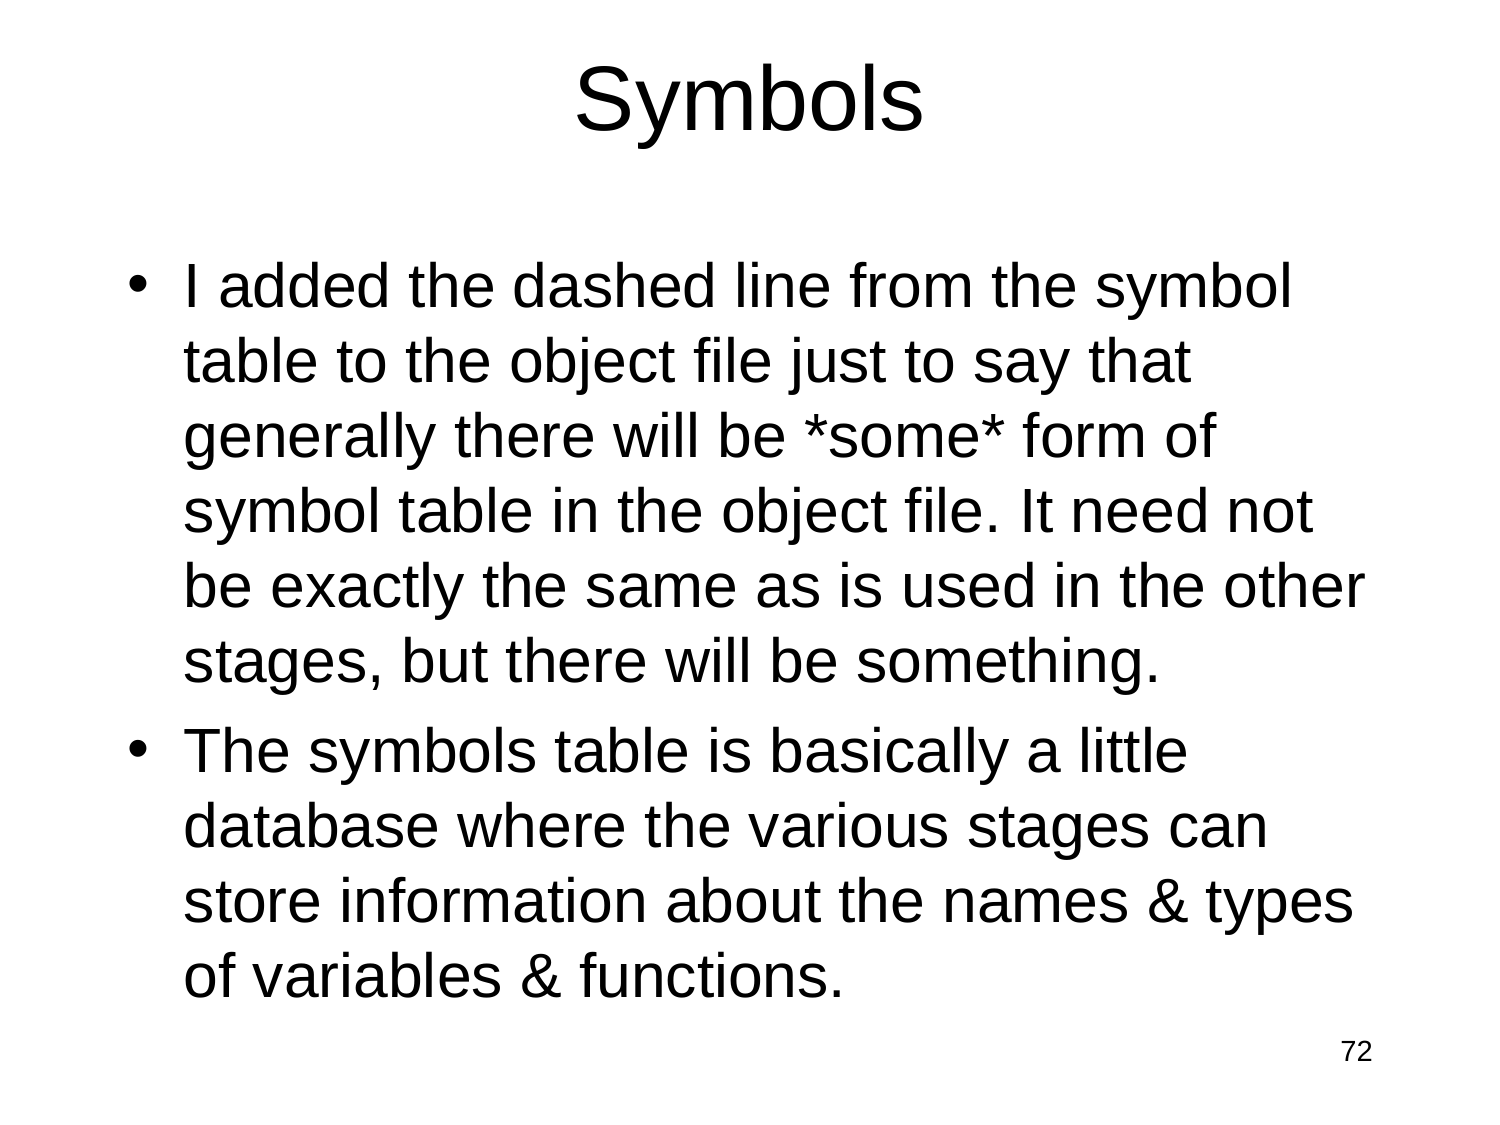

# Symbols
I added the dashed line from the symbol table to the object file just to say that generally there will be *some* form of symbol table in the object file. It need not be exactly the same as is used in the other stages, but there will be something.
The symbols table is basically a little database where the various stages can store information about the names & types of variables & functions.